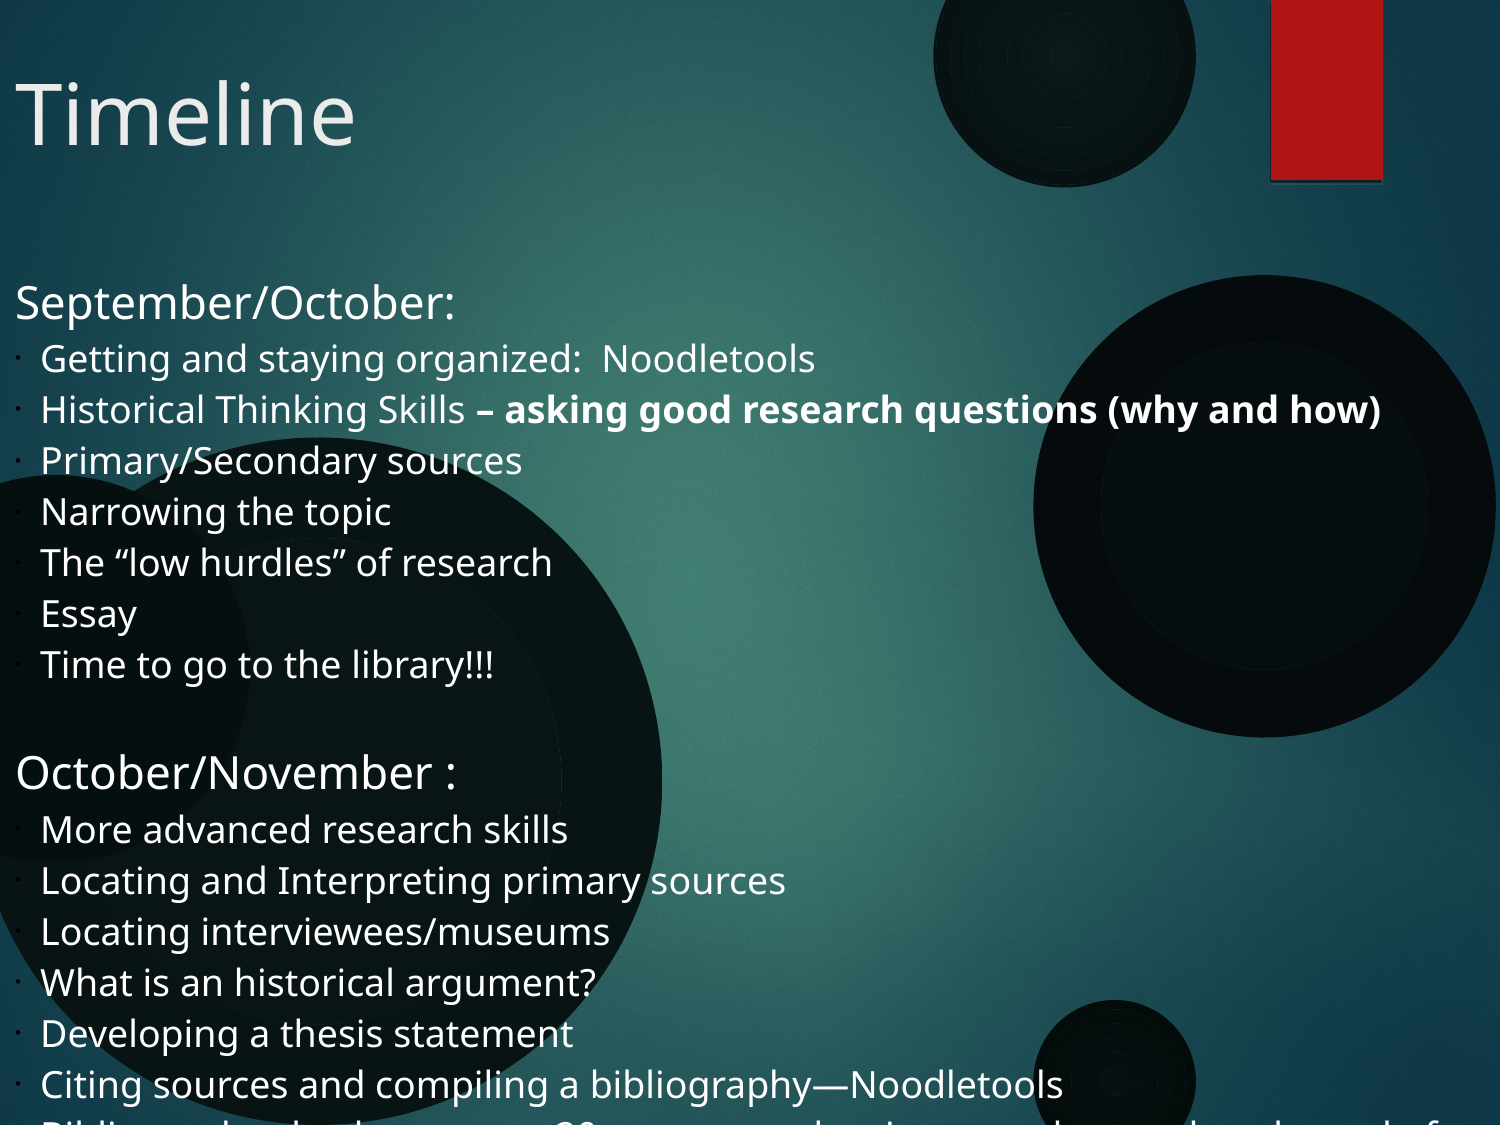

September/October:
 Getting and staying organized: Noodletools
 Historical Thinking Skills – asking good research questions (why and how)
 Primary/Secondary sources
 Narrowing the topic
 The “low hurdles” of research
 Essay
 Time to go to the library!!!
October/November :
 More advanced research skills
 Locating and Interpreting primary sources
 Locating interviewees/museums
 What is an historical argument?
 Developing a thesis statement
 Citing sources and compiling a bibliography—Noodletools
 Bibliography check – approx. 20 sources each primary and secondary by end of 	 month.
# Timeline